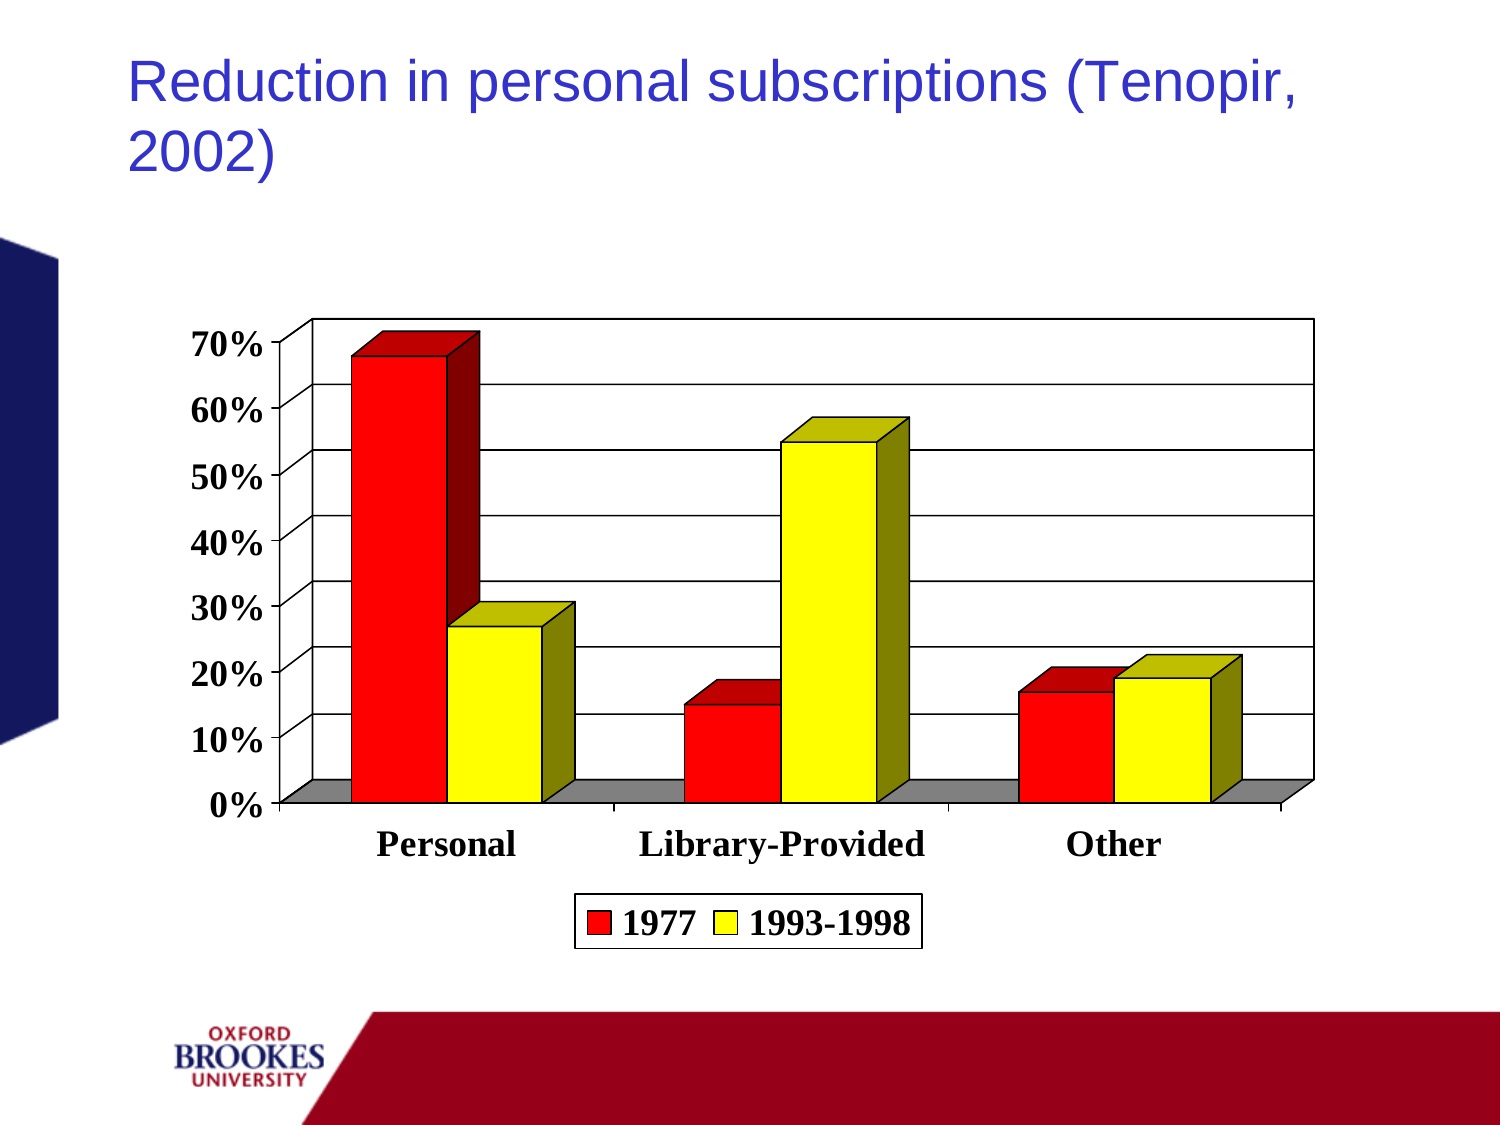

# Reduction in personal subscriptions (Tenopir, 2002)